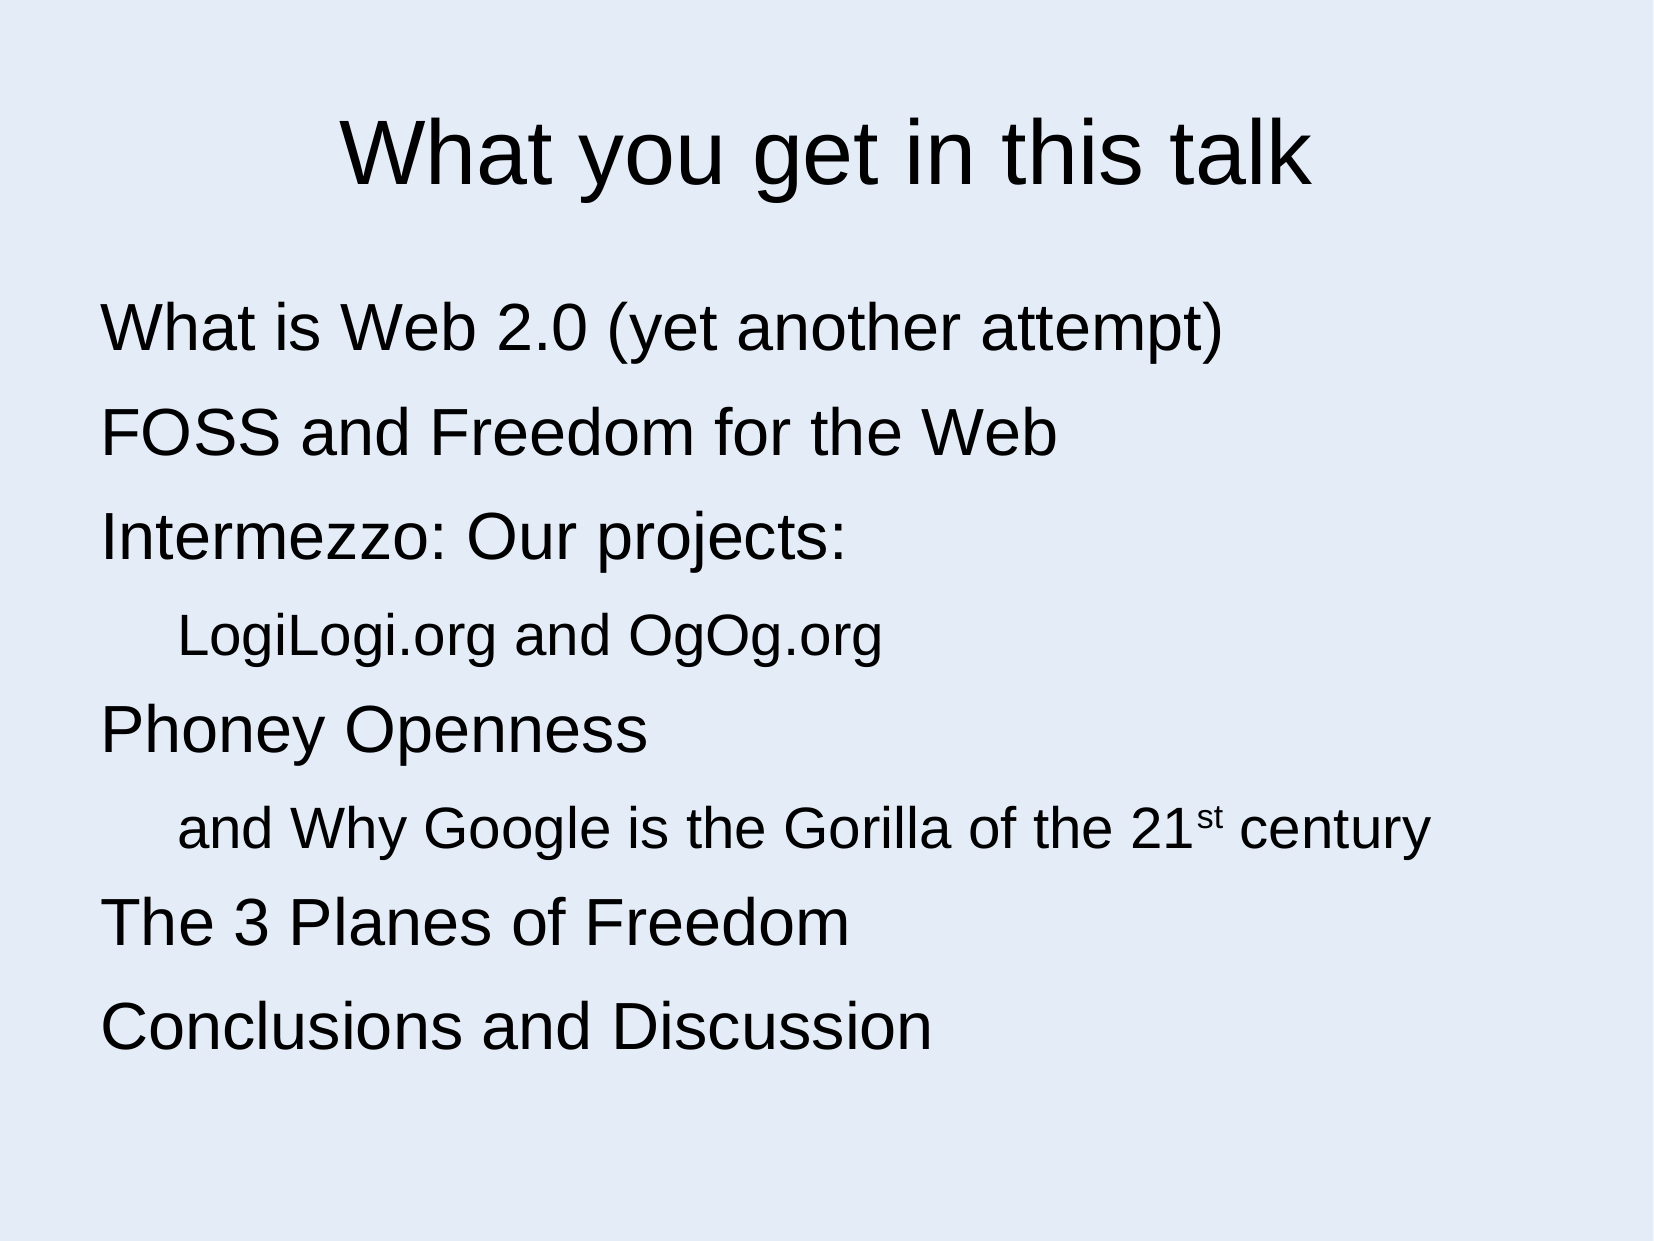

# What you get in this talk
What is Web 2.0 (yet another attempt)
FOSS and Freedom for the Web
Intermezzo: Our projects:
LogiLogi.org and OgOg.org
Phoney Openness
and Why Google is the Gorilla of the 21st century
The 3 Planes of Freedom
Conclusions and Discussion